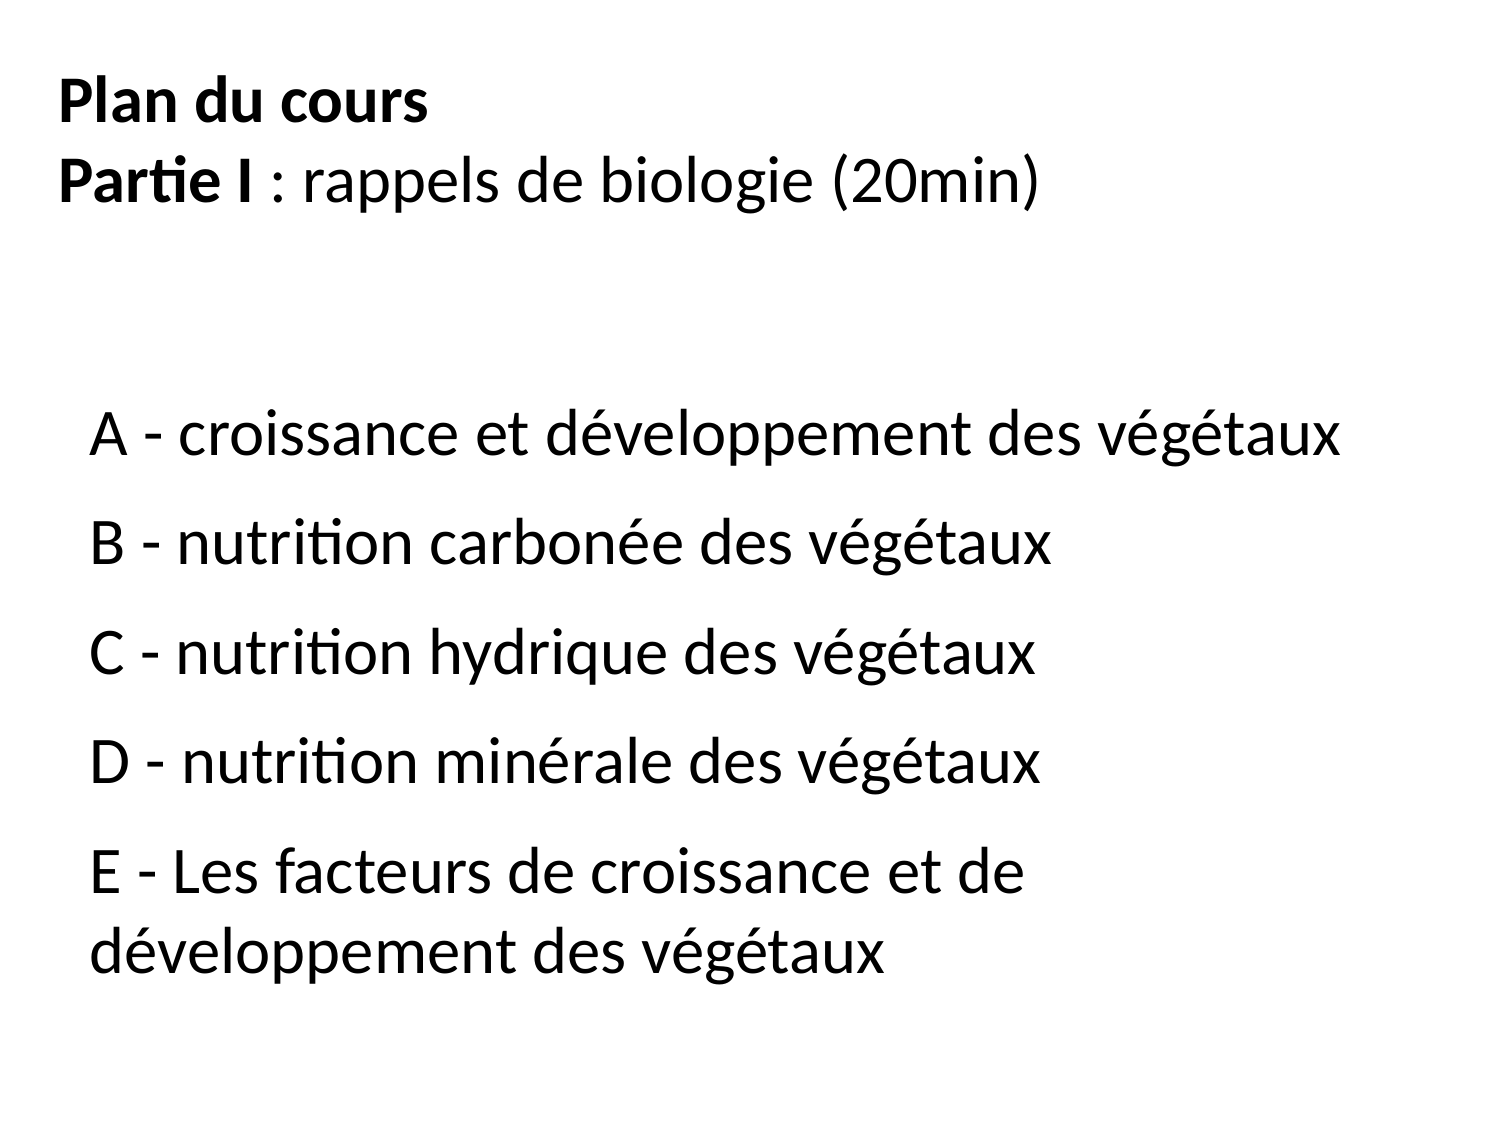

# Plan du cours Partie I : rappels de biologie (20min)
A - croissance et développement des végétaux
B - nutrition carbonée des végétaux
C - nutrition hydrique des végétaux
D - nutrition minérale des végétaux
E - Les facteurs de croissance et de développement des végétaux